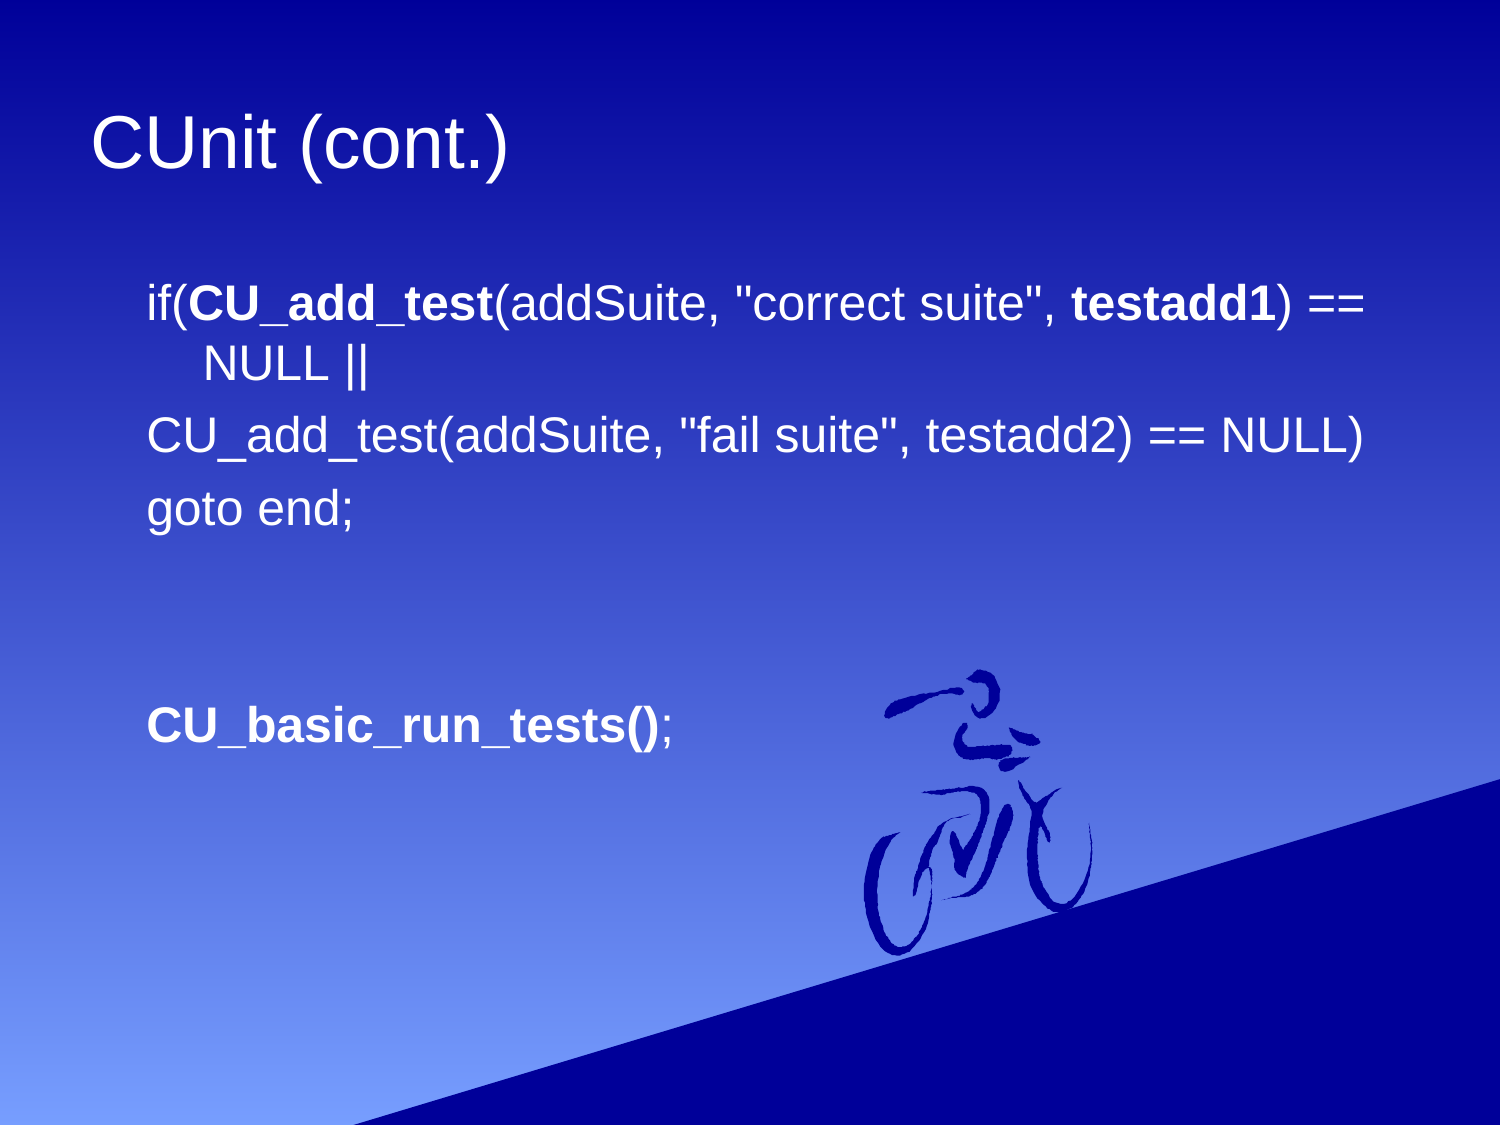

# CUnit (cont.)
if(CU_add_test(addSuite, "correct suite", testadd1) == NULL ||
CU_add_test(addSuite, "fail suite", testadd2) == NULL)
goto end;
CU_basic_run_tests();